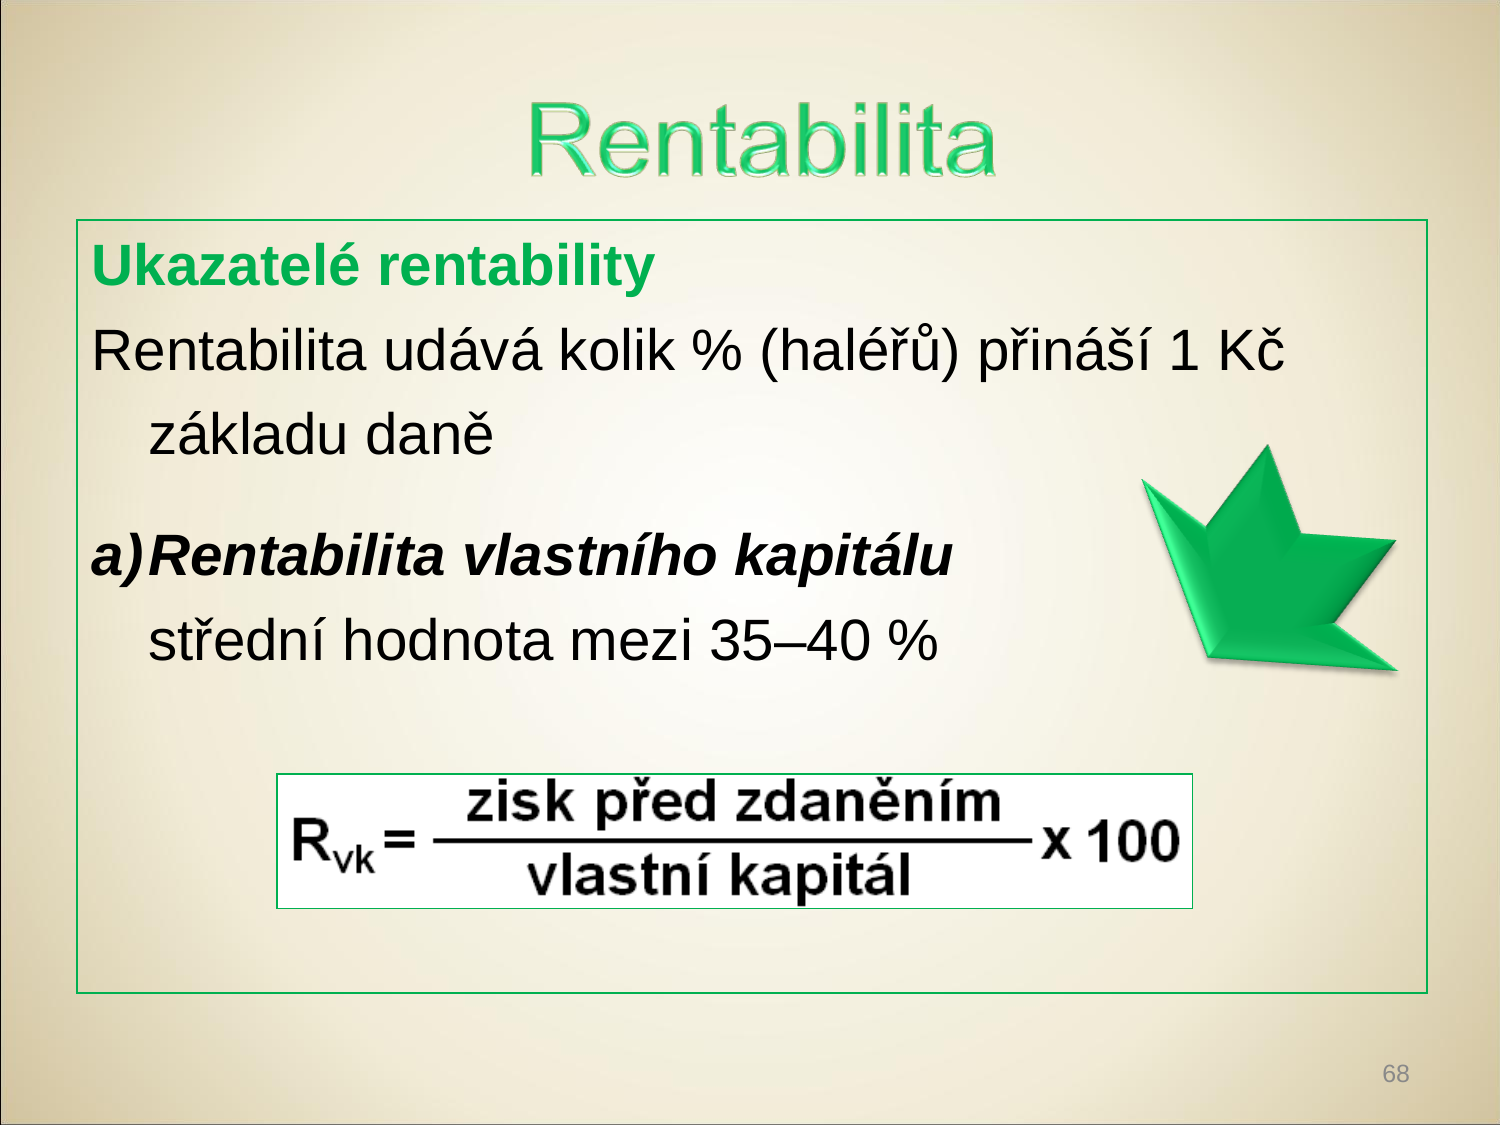

# Ukazatelé rentability
Rentabilita udává kolik % (haléřů) přináší 1 Kč
	základu daně
Rentabilita vlastního kapitálu
	střední hodnota mezi 35‒40 %